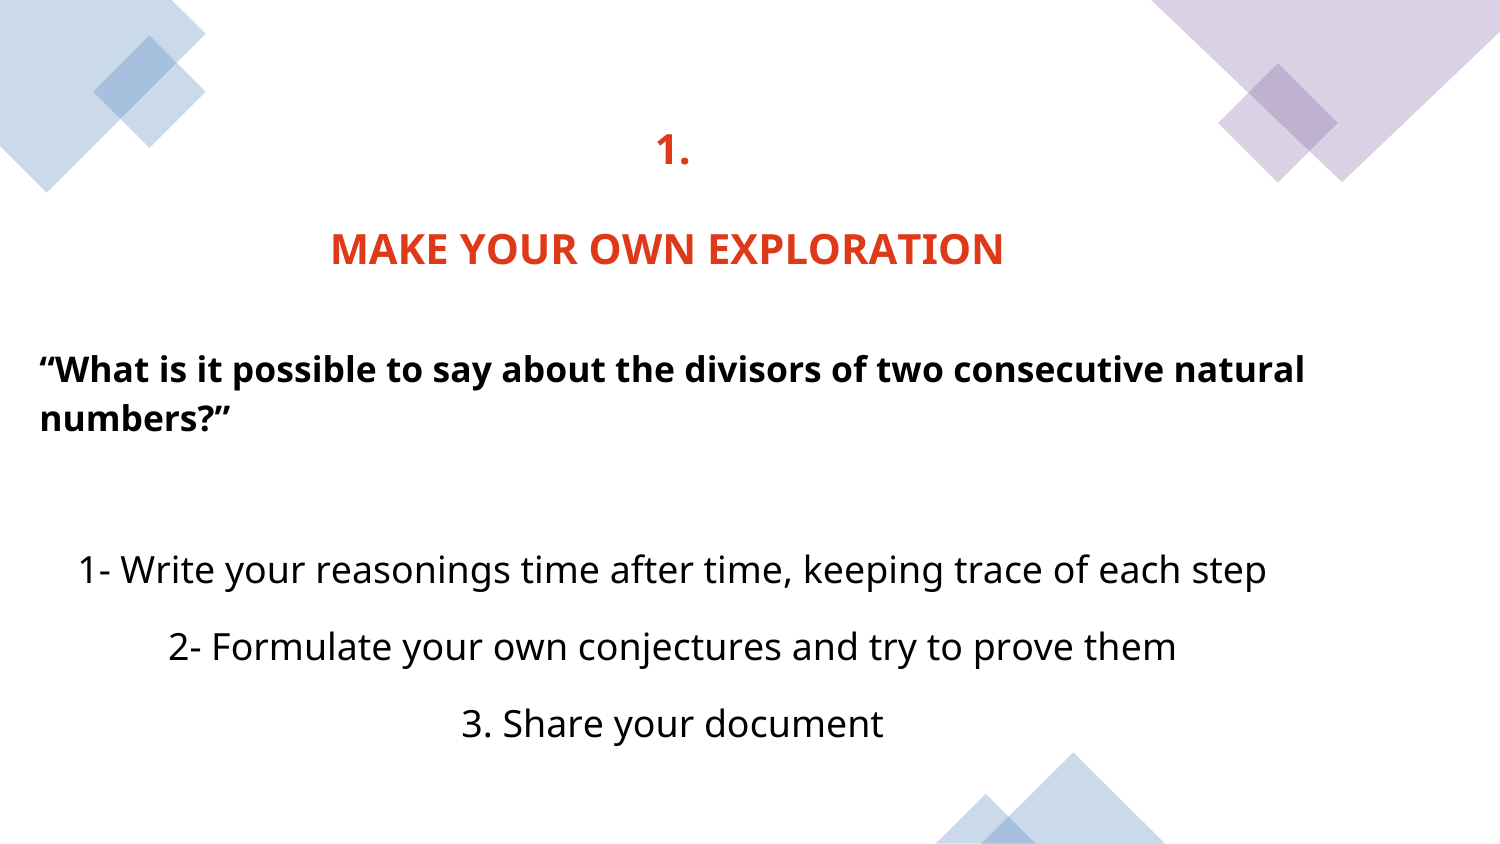

1.
MAKE YOUR OWN EXPLORATION
“What is it possible to say about the divisors of two consecutive natural numbers?”
1- Write your reasonings time after time, keeping trace of each step
2- Formulate your own conjectures and try to prove them
3. Share your document